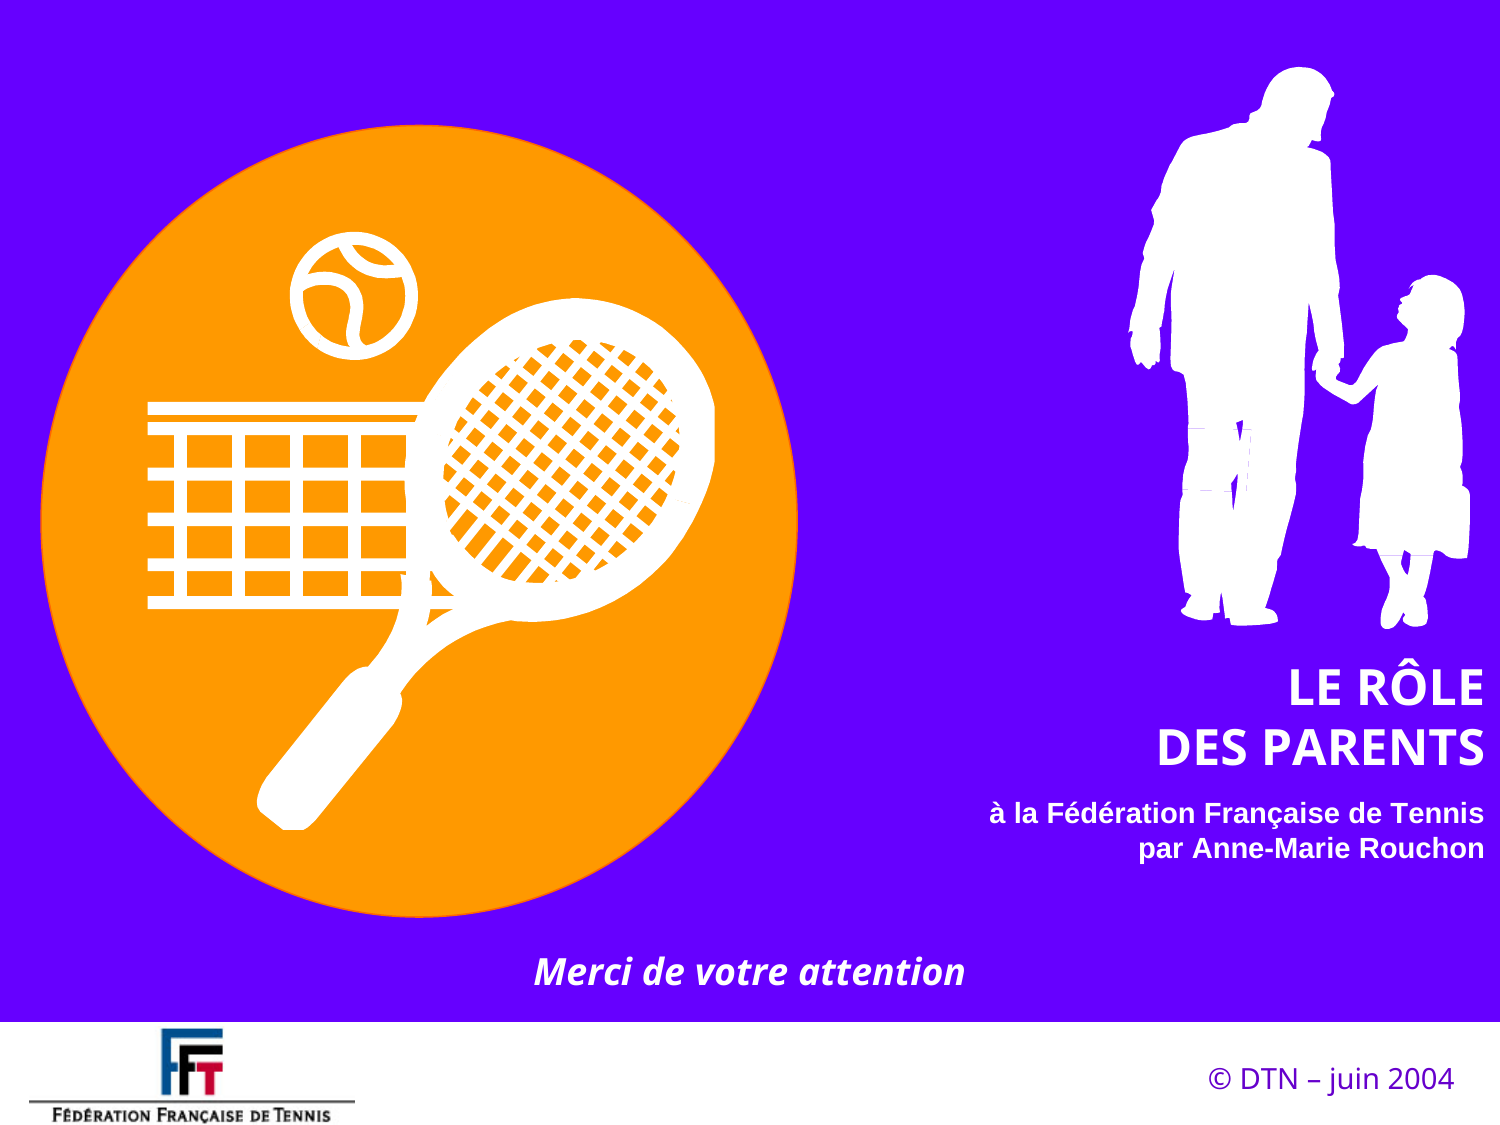

LE RÔLE
DES PARENTS
à la Fédération Française de Tennis
 par Anne-Marie Rouchon
Merci de votre attention
						 © DTN – juin 2004